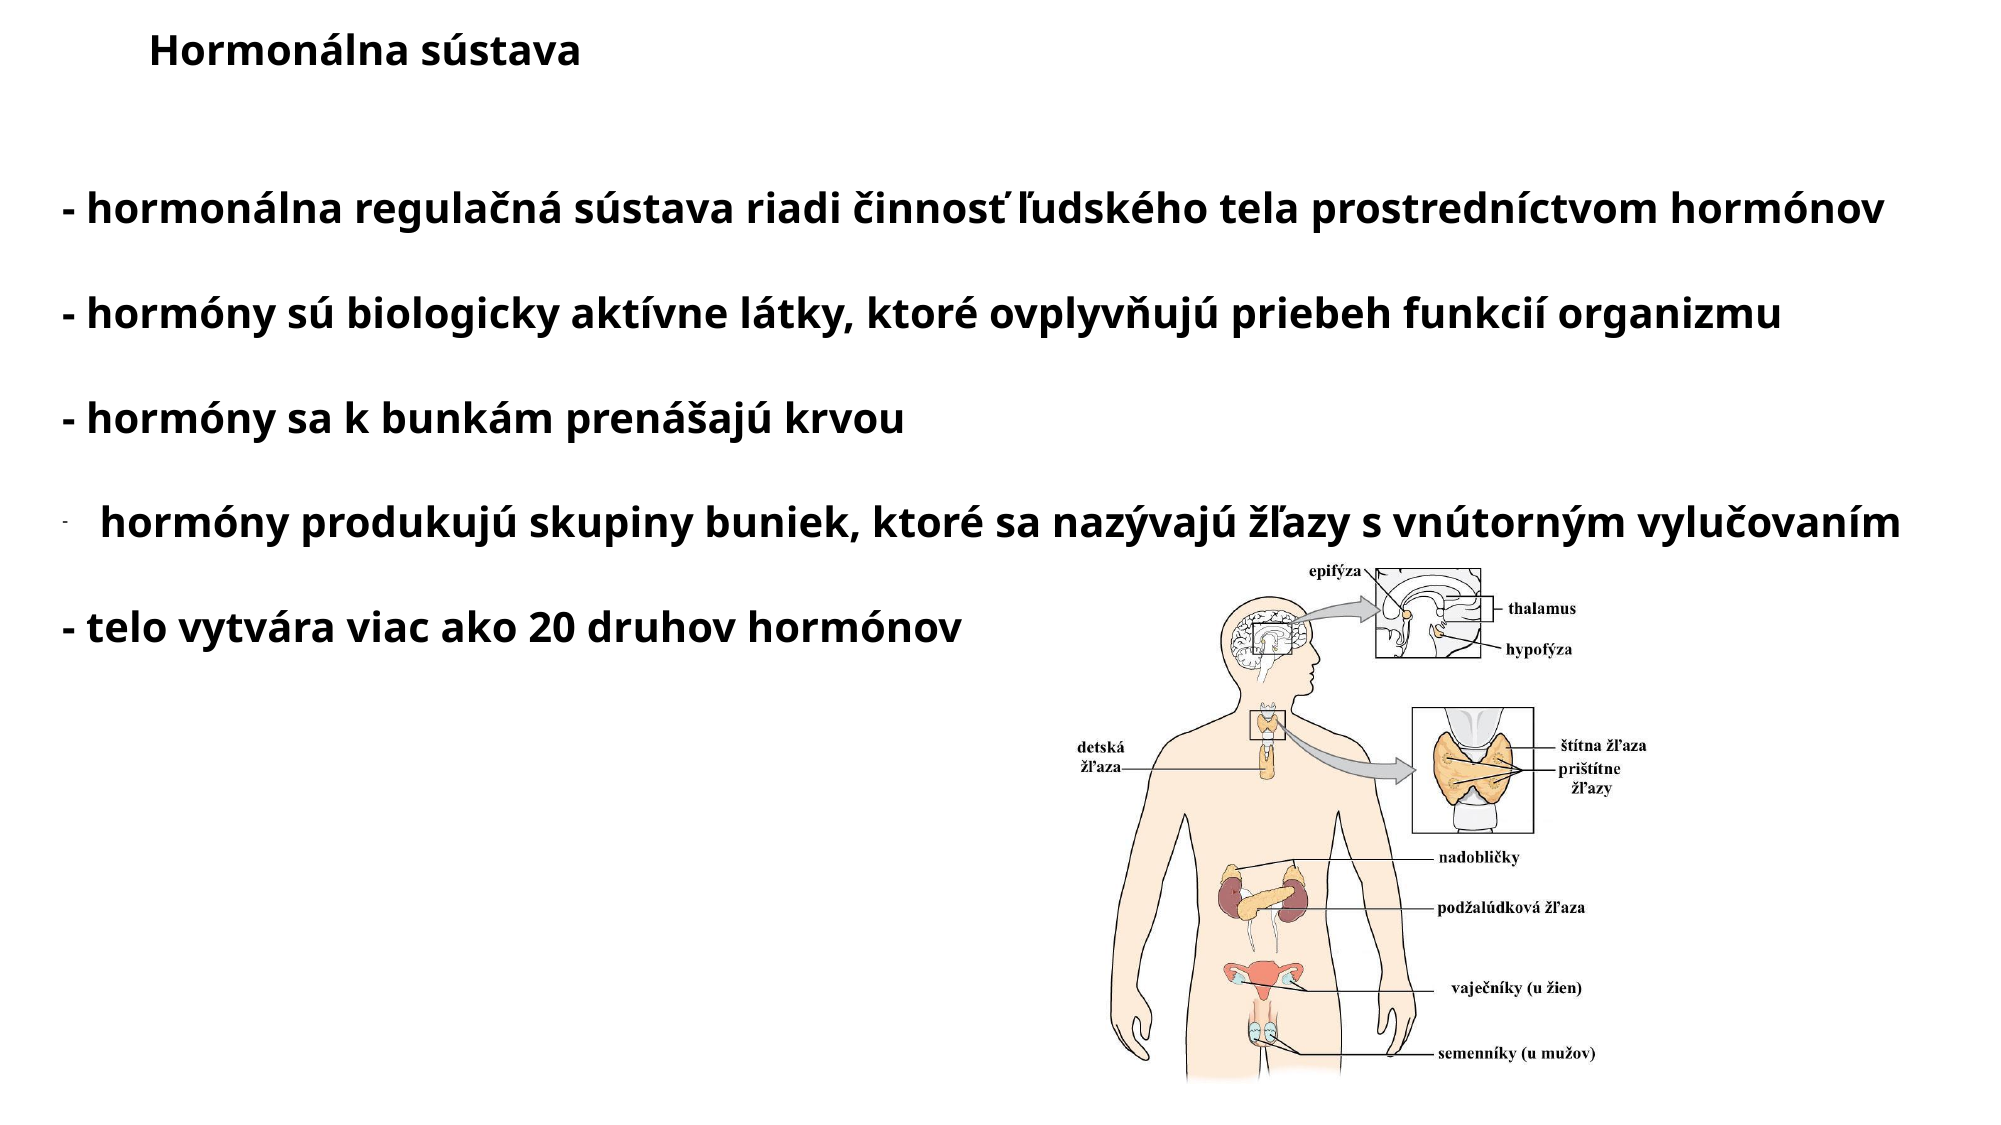

# Hormonálna sústava
- hormonálna regulačná sústava riadi činnosť ľudského tela prostredníctvom hormónov
- hormóny sú biologicky aktívne látky, ktoré ovplyvňujú priebeh funkcií organizmu
- hormóny sa k bunkám prenášajú krvou
hormóny produkujú skupiny buniek, ktoré sa nazývajú žľazy s vnútorným vylučovaním
- telo vytvára viac ako 20 druhov hormónov